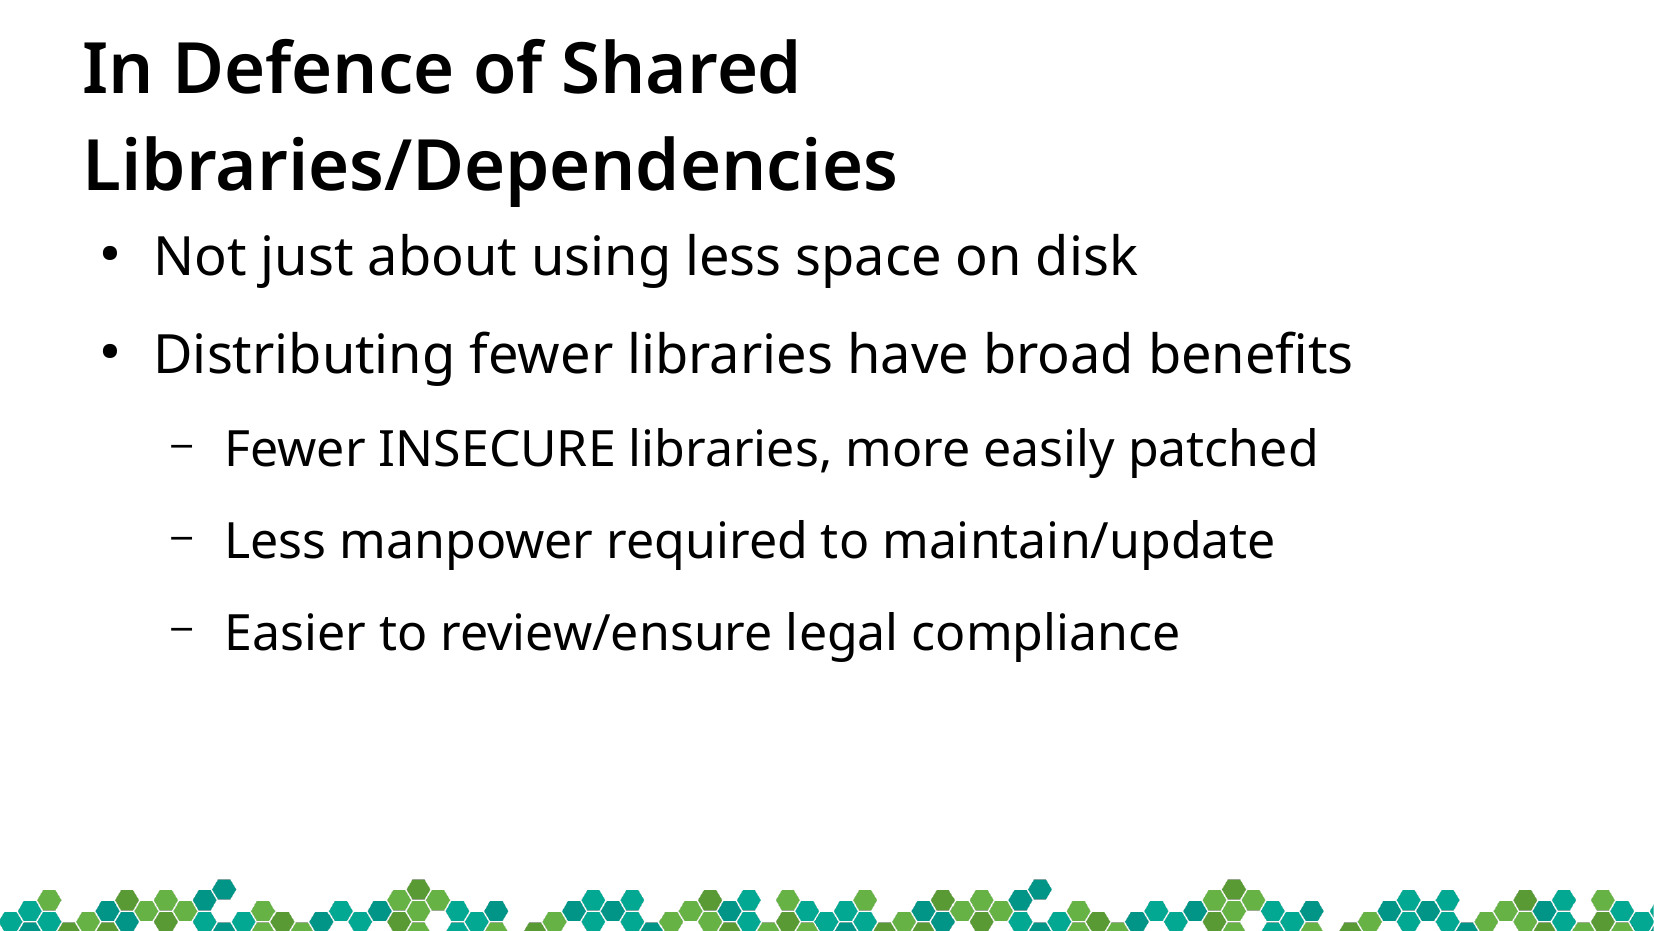

# In Defence of Shared Libraries/Dependencies
Not just about using less space on disk
Distributing fewer libraries have broad benefits
Fewer INSECURE libraries, more easily patched
Less manpower required to maintain/update
Easier to review/ensure legal compliance